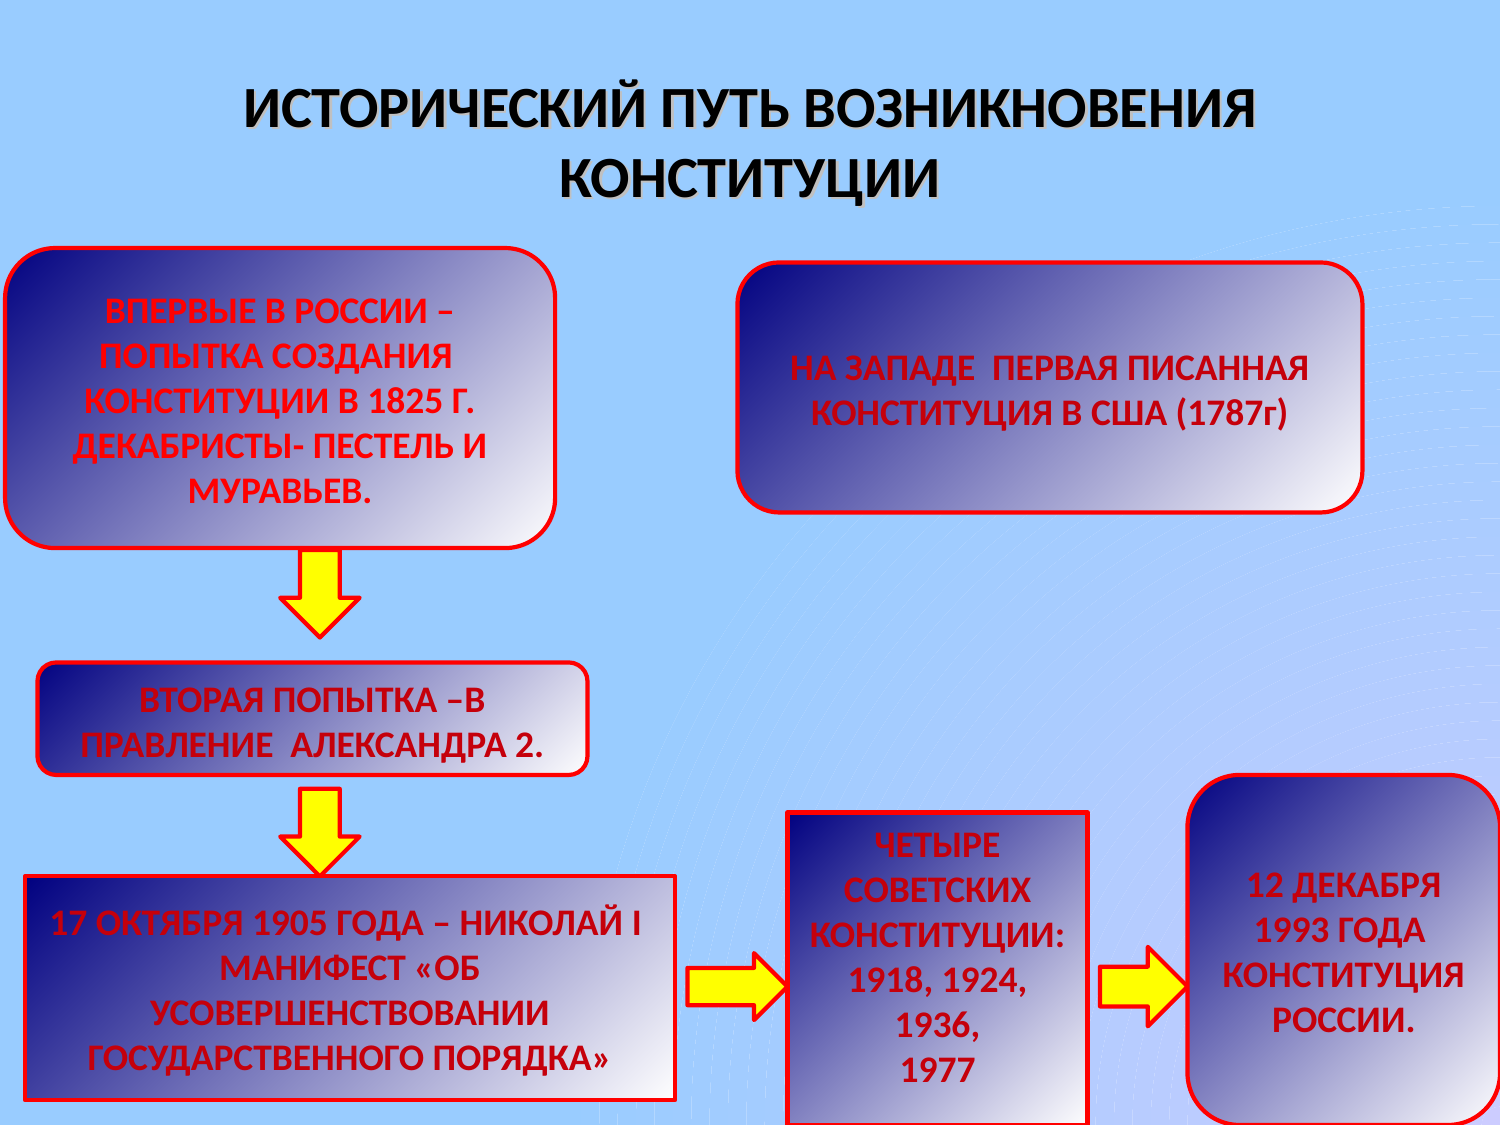

# ИСТОРИЧЕСКИЙ ПУТЬ ВОЗНИКНОВЕНИЯ КОНСТИТУЦИИ
ВПЕРВЫЕ В РОССИИ – ПОПЫТКА СОЗДАНИЯ КОНСТИТУЦИИ В 1825 Г. ДЕКАБРИСТЫ- ПЕСТЕЛЬ И МУРАВЬЕВ.
НА ЗАПАДЕ ПЕРВАЯ ПИСАННАЯ КОНСТИТУЦИЯ В США (1787г)
ВТОРАЯ ПОПЫТКА –В ПРАВЛЕНИЕ АЛЕКСАНДРА 2.
12 ДЕКАБРЯ 1993 ГОДА
КОНСТИТУЦИЯ
РОССИИ.
ЧЕТЫРЕ СОВЕТСКИХ КОНСТИТУЦИИ:
1918, 1924, 1936,
1977
17 ОКТЯБРЯ 1905 ГОДА – НИКОЛАЙ I
МАНИФЕСТ «ОБ УСОВЕРШЕНСТВОВАНИИ ГОСУДАРСТВЕННОГО ПОРЯДКА»